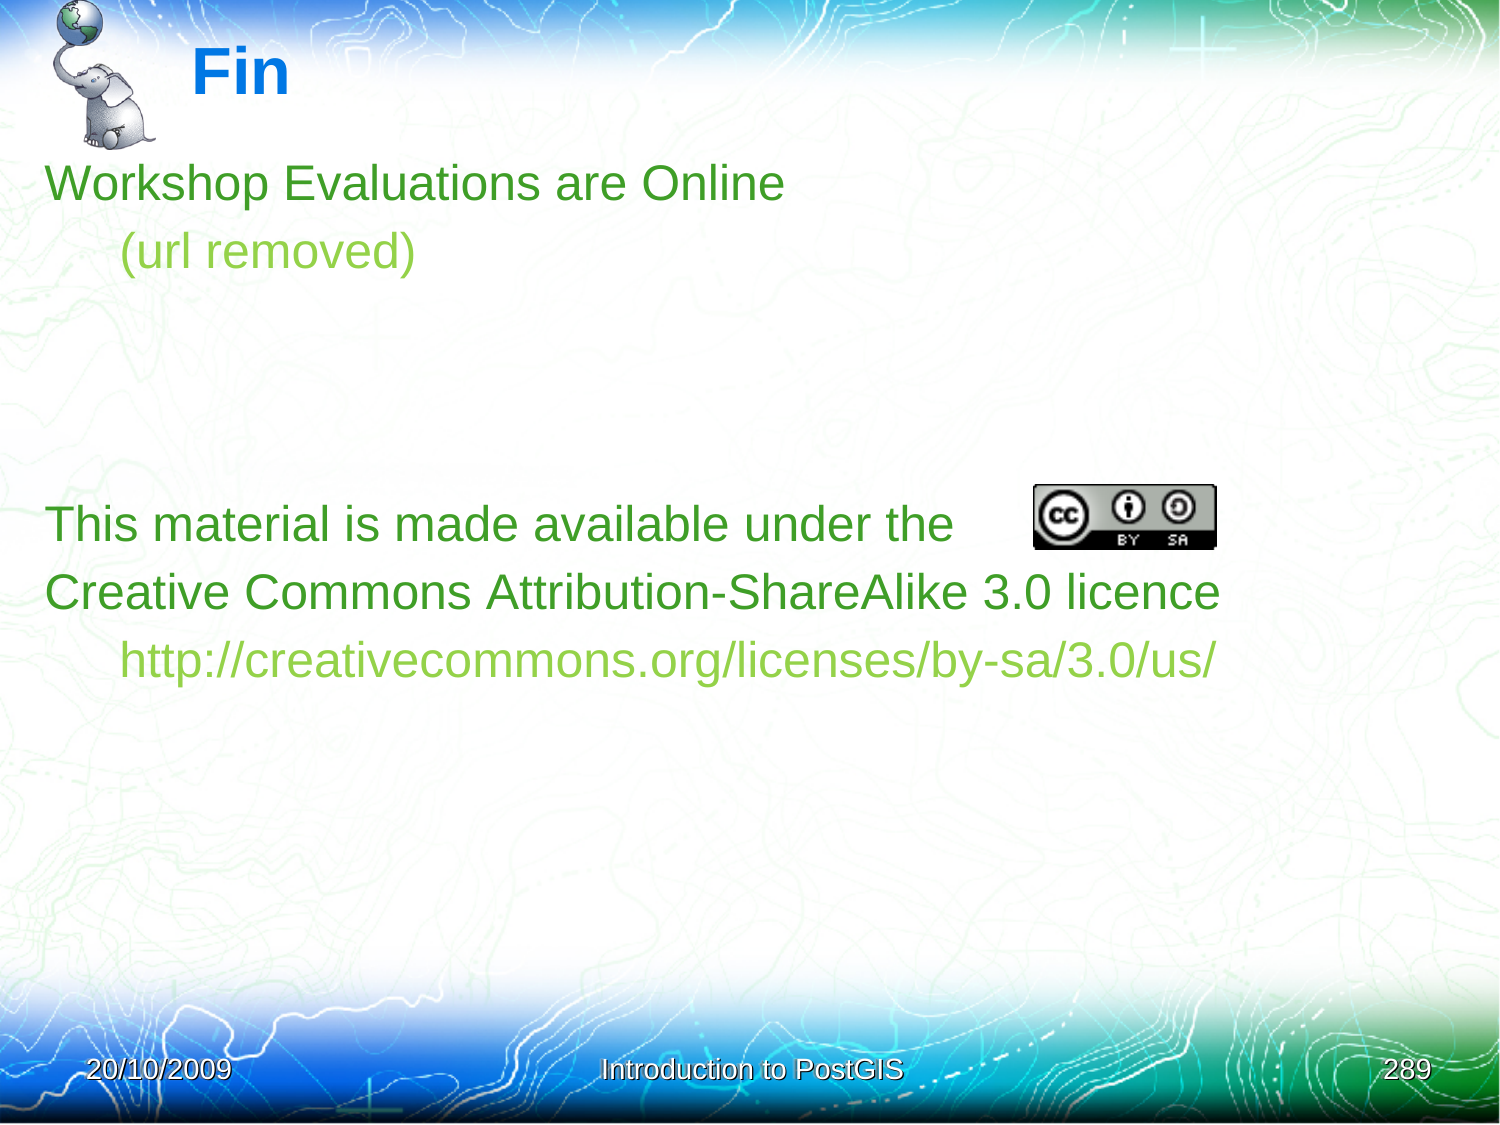

# Fin
Workshop Evaluations are Online
(url removed)
This material is made available under the
Creative Commons Attribution-ShareAlike 3.0 licence
http://creativecommons.org/licenses/by-sa/3.0/us/
20/10/2009
Introduction to PostGIS
289